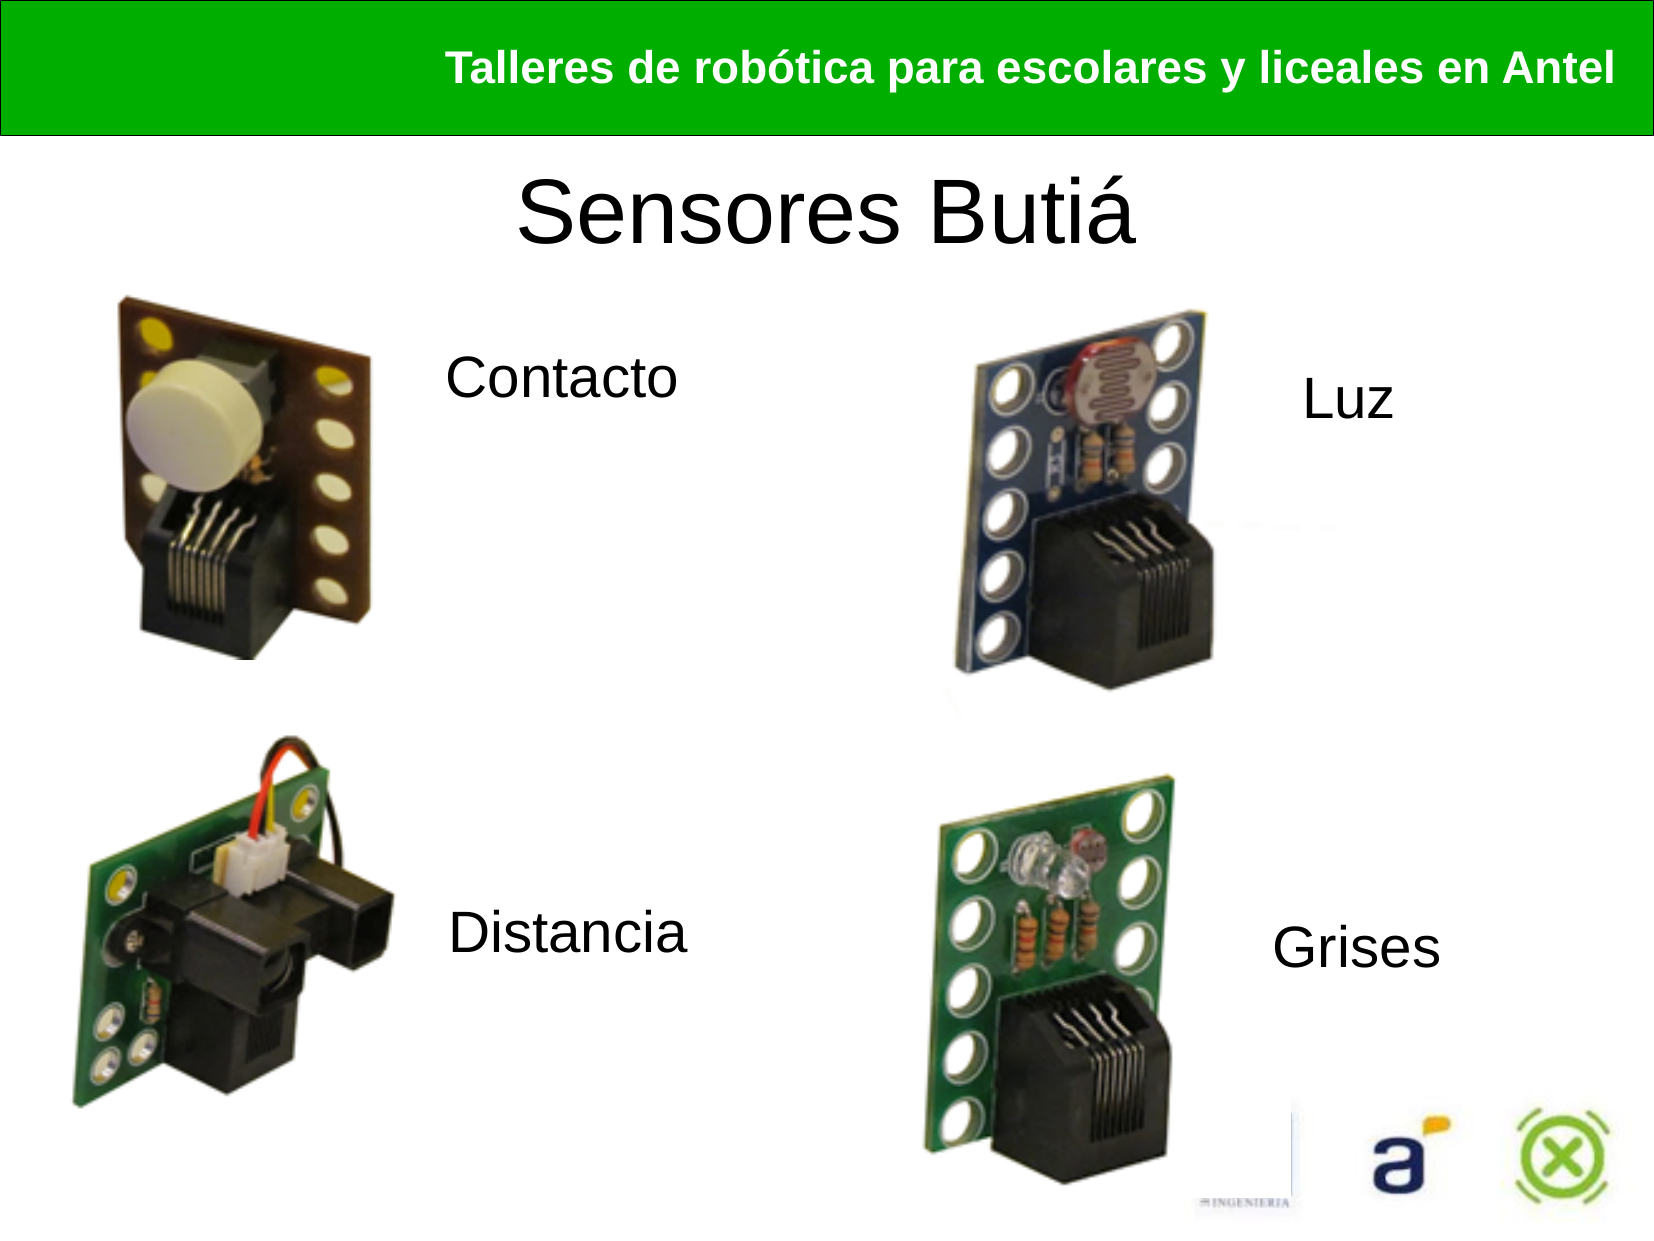

Talleres de robótica para escolares y liceales en Antel
# Sensores Butiá
Contacto
Luz
Distancia
Grises